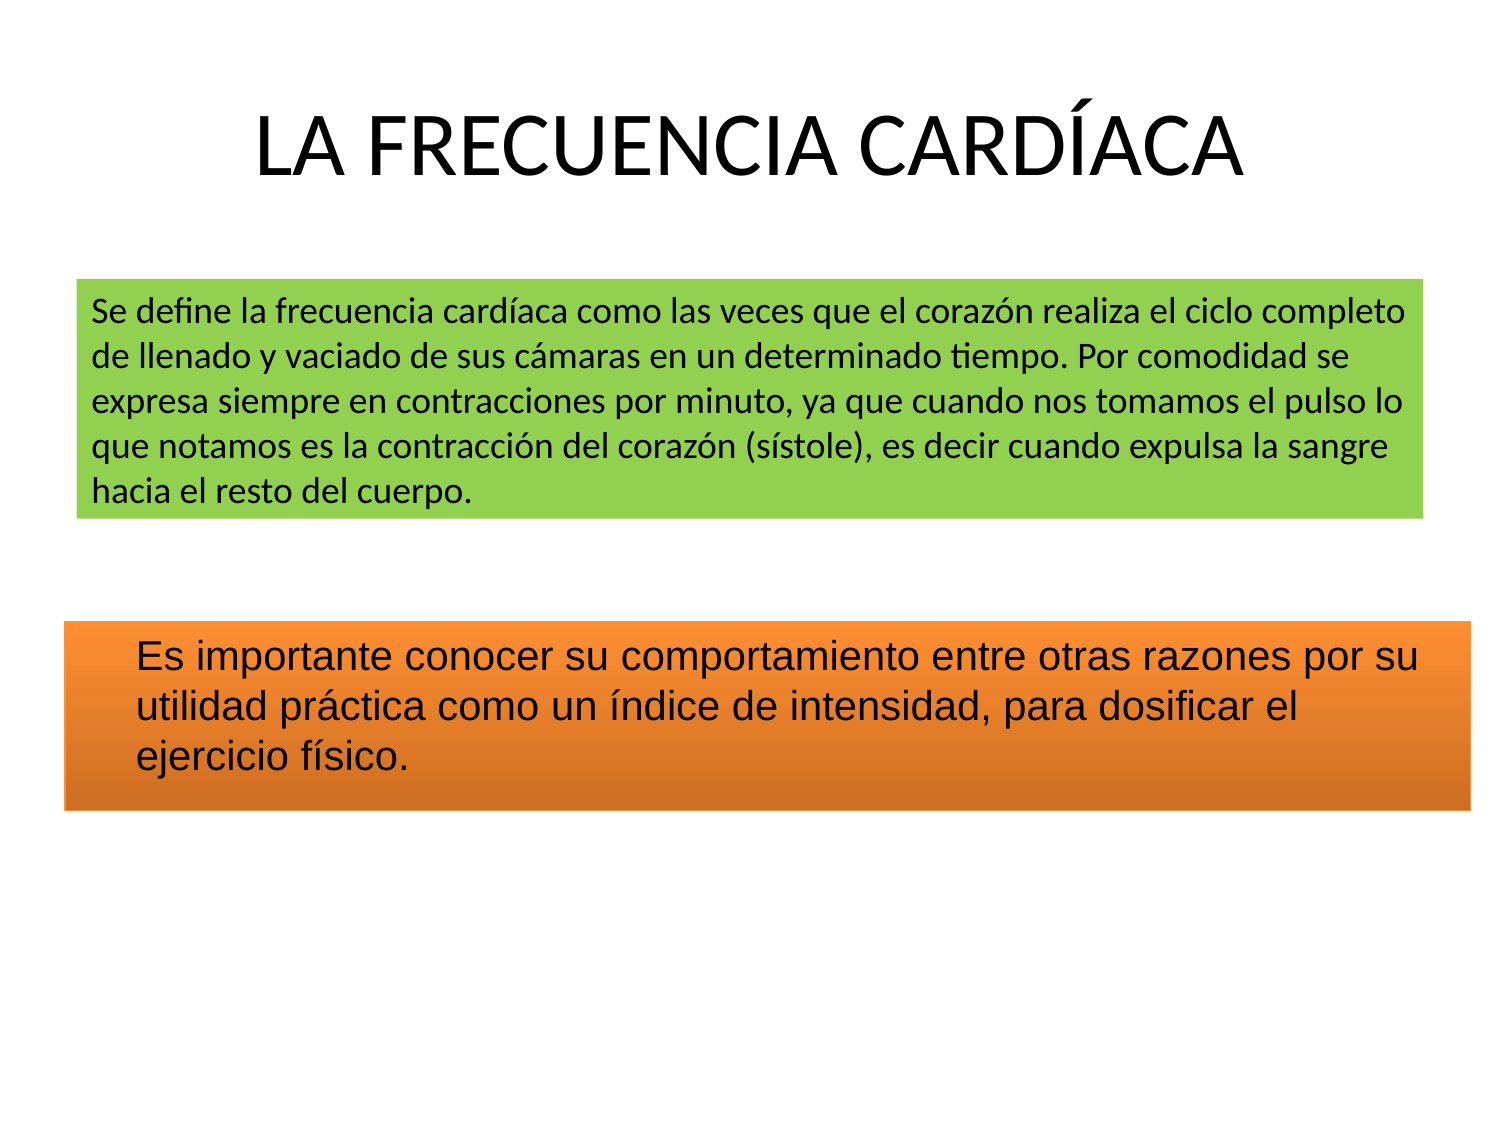

LA FRECUENCIA CARDÍACA
Se define la frecuencia cardíaca como las veces que el corazón realiza el ciclo completo de llenado y vaciado de sus cámaras en un determinado tiempo. Por comodidad se expresa siempre en contracciones por minuto, ya que cuando nos tomamos el pulso lo que notamos es la contracción del corazón (sístole), es decir cuando expulsa la sangre hacia el resto del cuerpo.
	Es importante conocer su comportamiento entre otras razones por su utilidad práctica como un índice de intensidad, para dosificar el ejercicio físico.